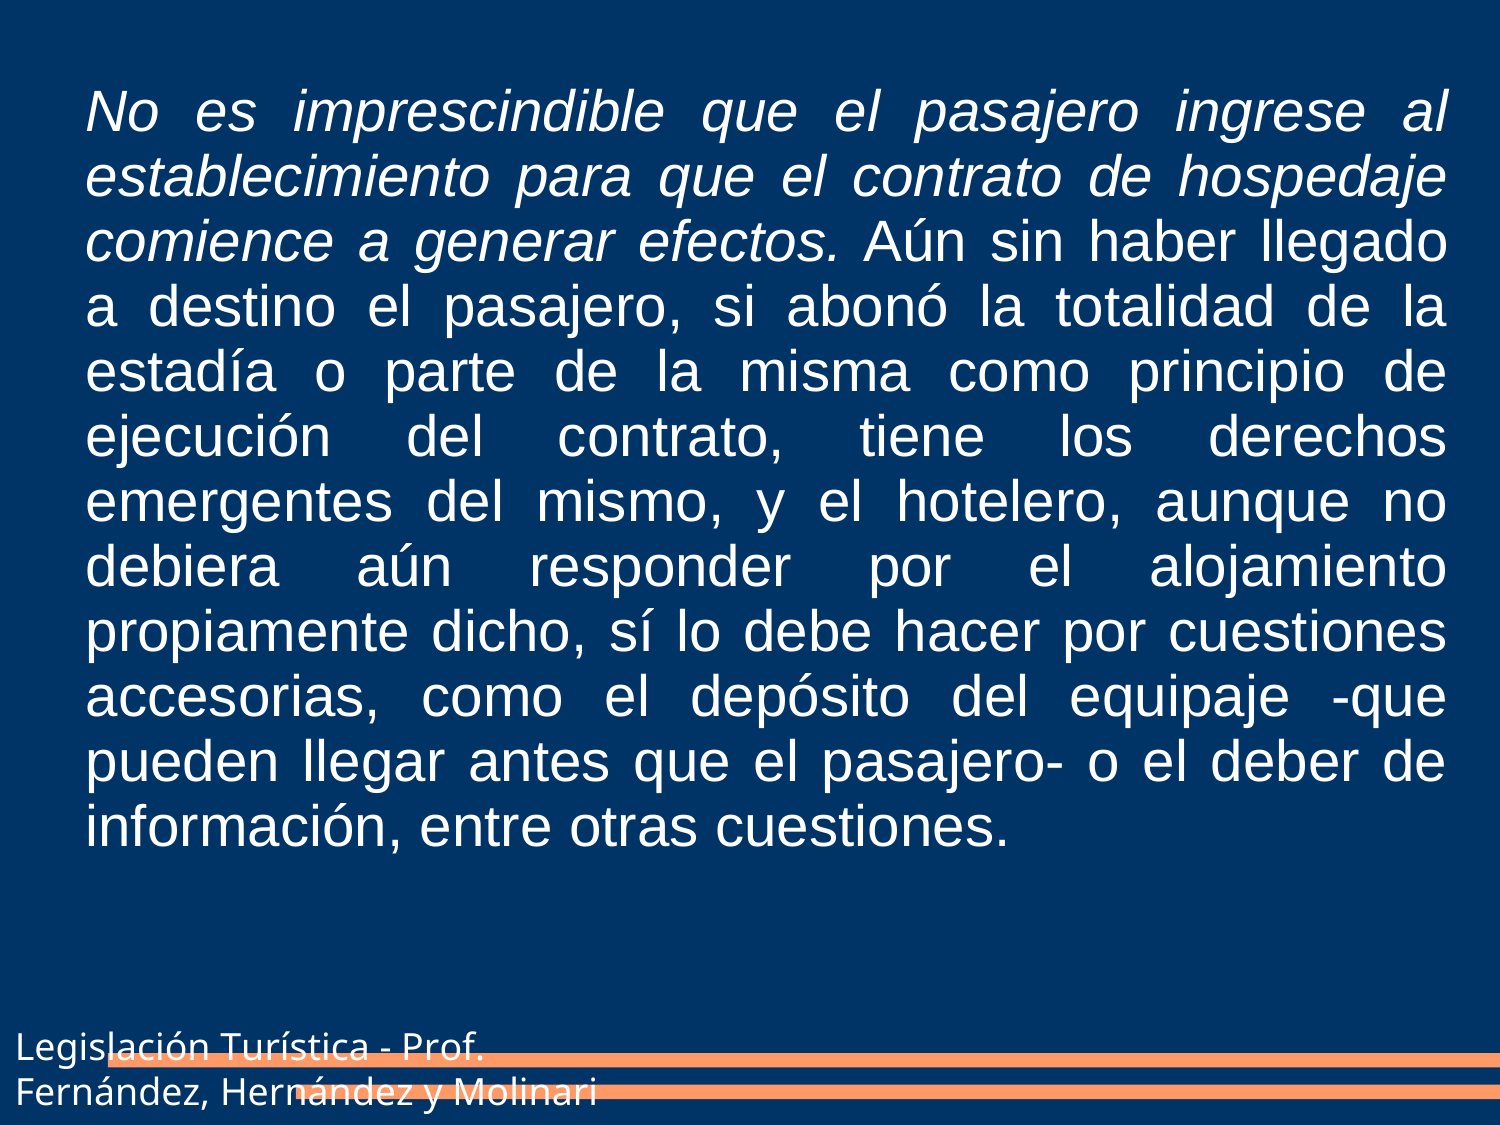

#
No es imprescindible que el pasajero ingrese al establecimiento para que el contrato de hospedaje comience a generar efectos. Aún sin haber llegado a destino el pasajero, si abonó la totalidad de la estadía o parte de la misma como principio de ejecución del contrato, tiene los derechos emergentes del mismo, y el hotelero, aunque no debiera aún responder por el alojamiento propiamente dicho, sí lo debe hacer por cuestiones accesorias, como el depósito del equipaje -que pueden llegar antes que el pasajero- o el deber de información, entre otras cuestiones.
Legislación Turística - Prof. Fernández, Hernández y Molinari